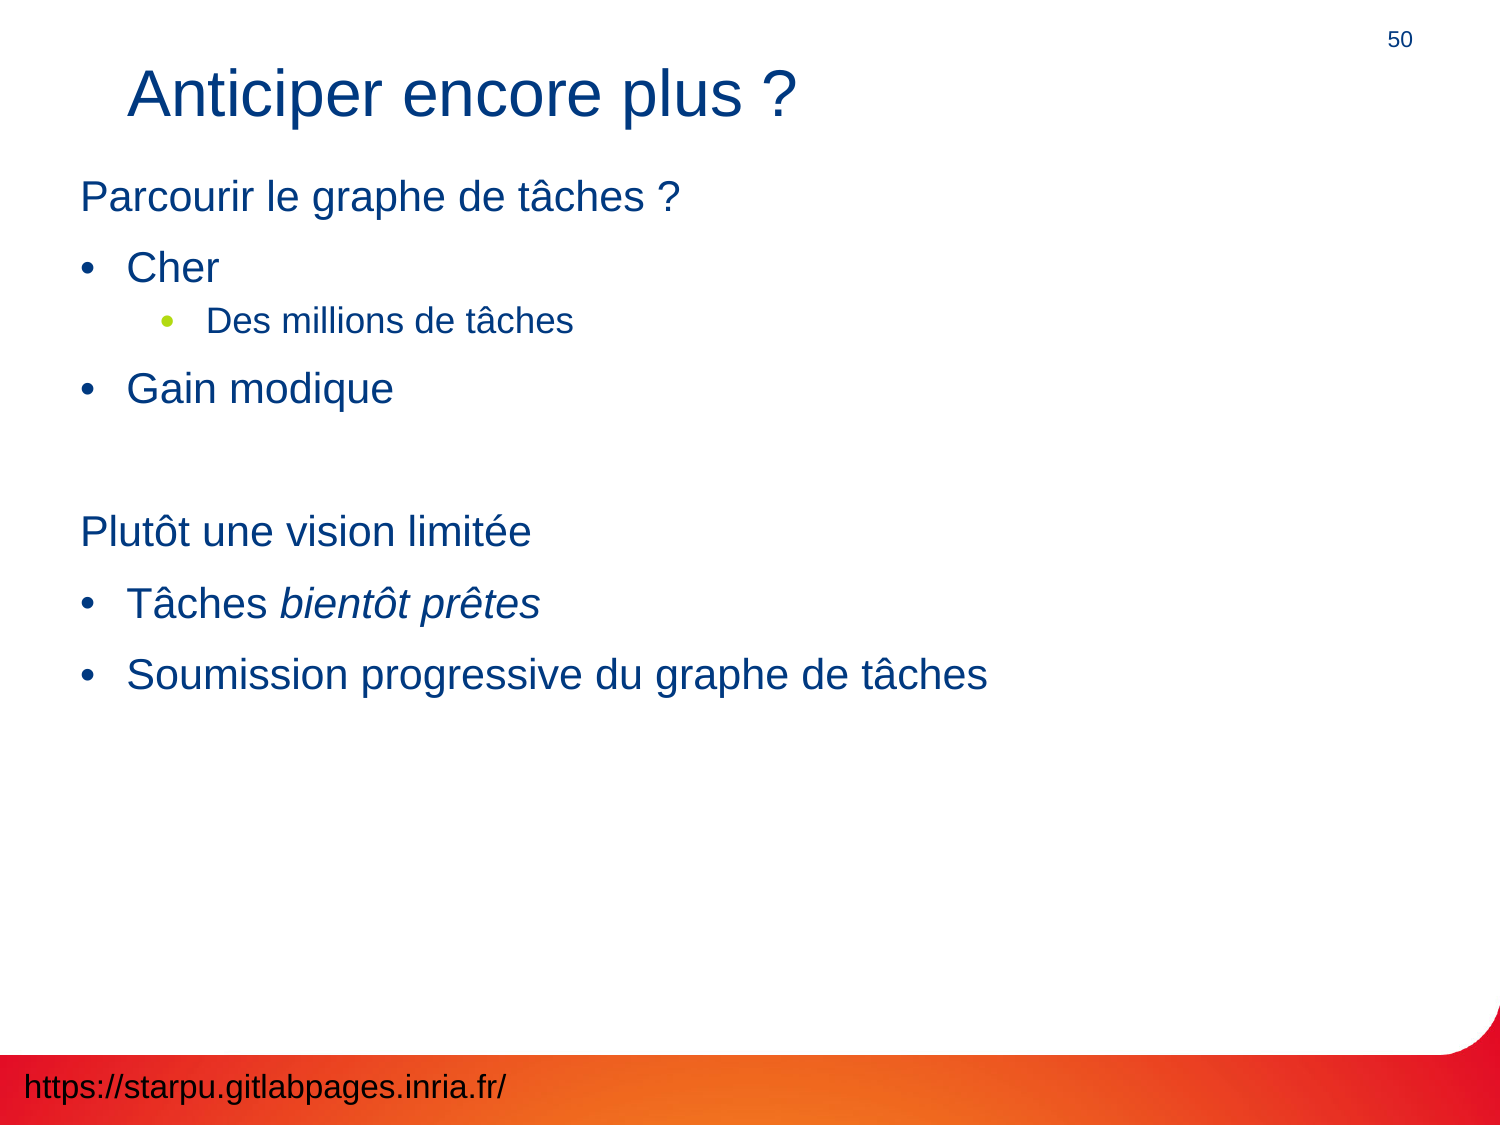

# Anticiper encore plus ?
Parcourir le graphe de tâches ?
Cher
Des millions de tâches
Gain modique
Plutôt une vision limitée
Tâches bientôt prêtes
Soumission progressive du graphe de tâches